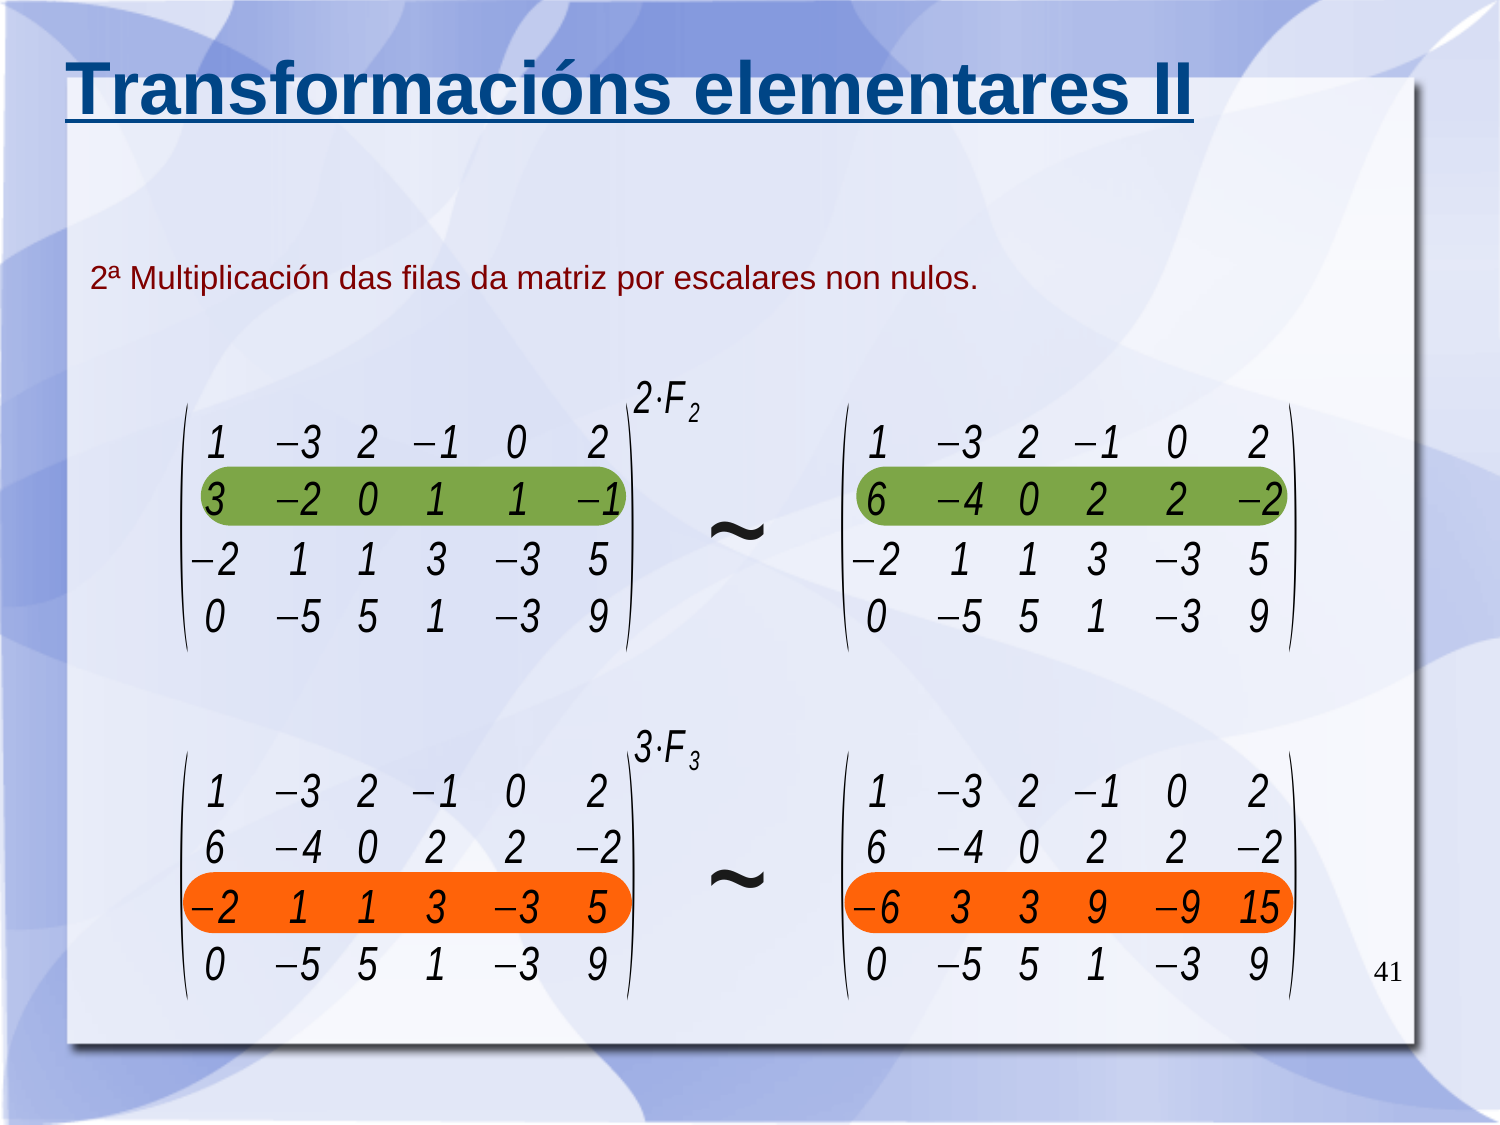

# Transformacións elementares II
2ª Multiplicación das filas da matriz por escalares non nulos.
41